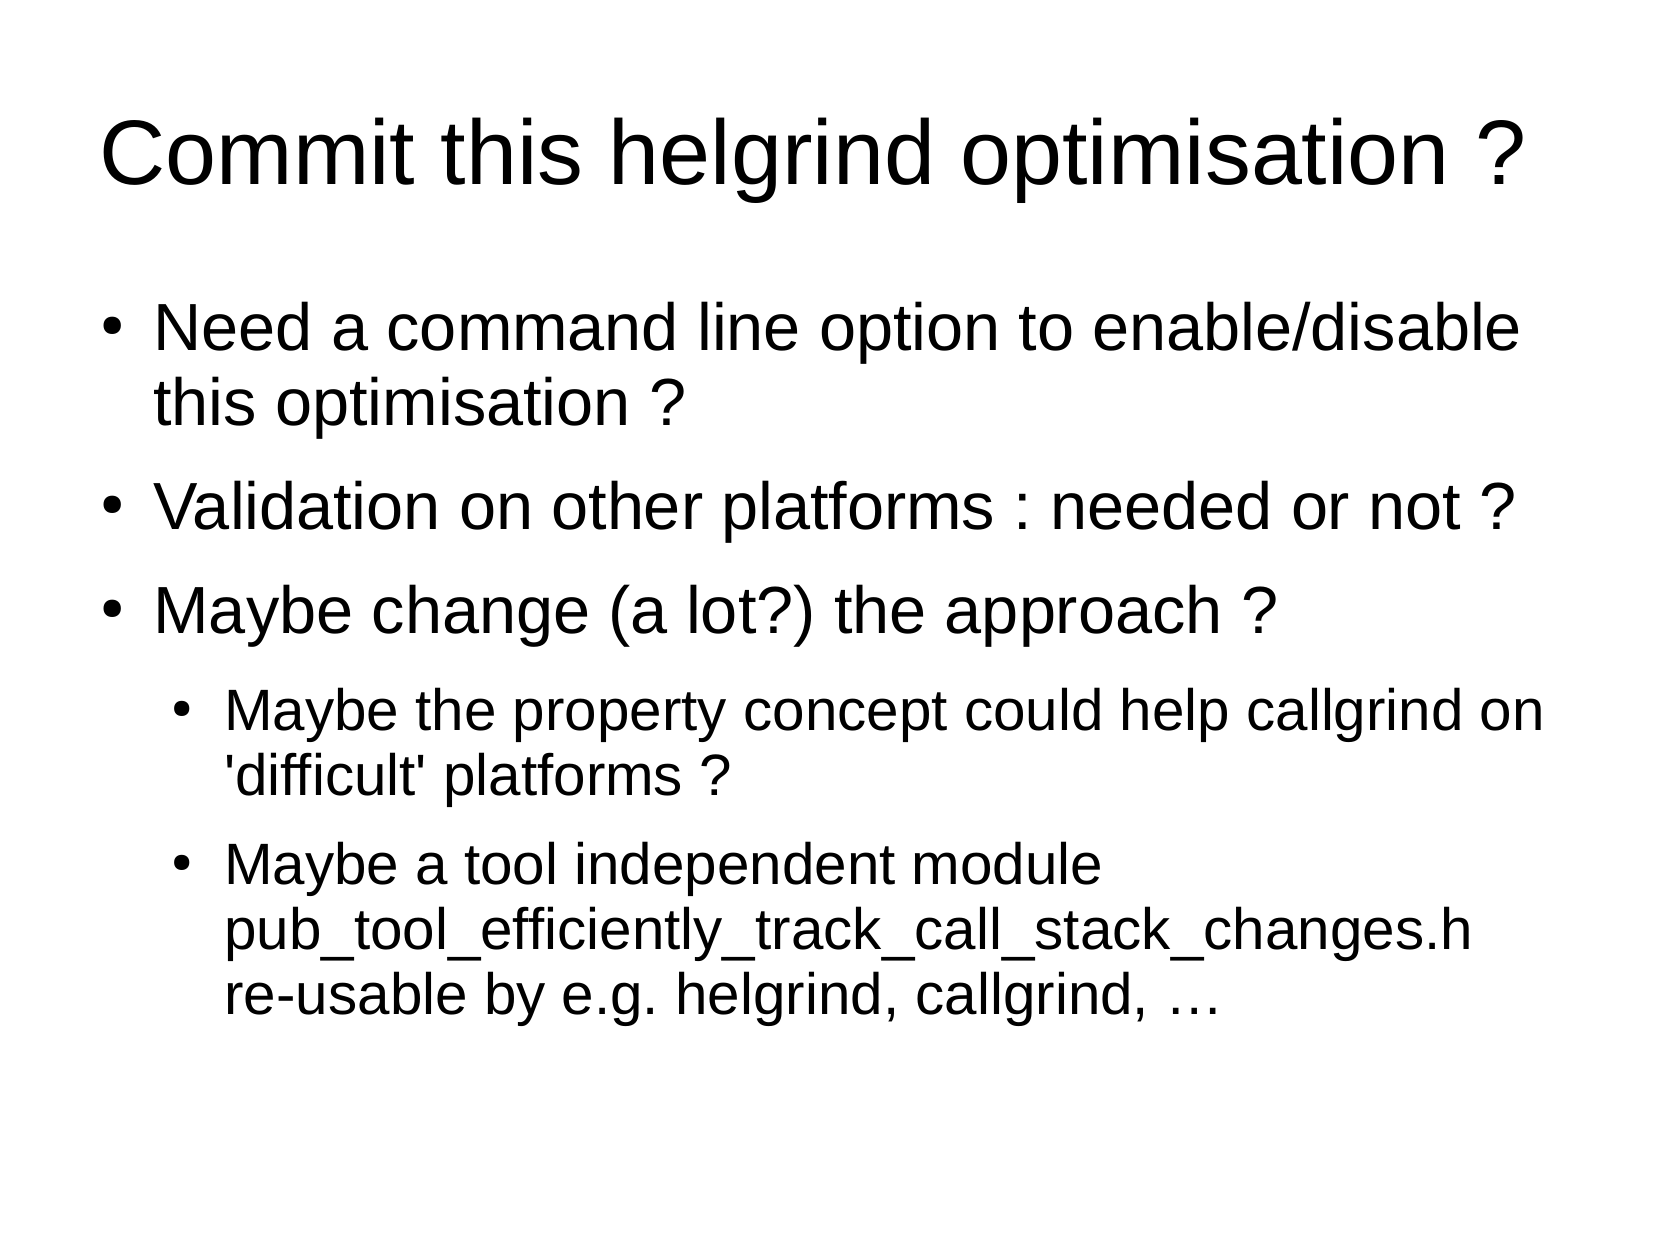

# Commit this helgrind optimisation ?
Need a command line option to enable/disable this optimisation ?
Validation on other platforms : needed or not ?
Maybe change (a lot?) the approach ?
Maybe the property concept could help callgrind on 'difficult' platforms ?
Maybe a tool independent module
pub_tool_efficiently_track_call_stack_changes.h
re-usable by e.g. helgrind, callgrind, …